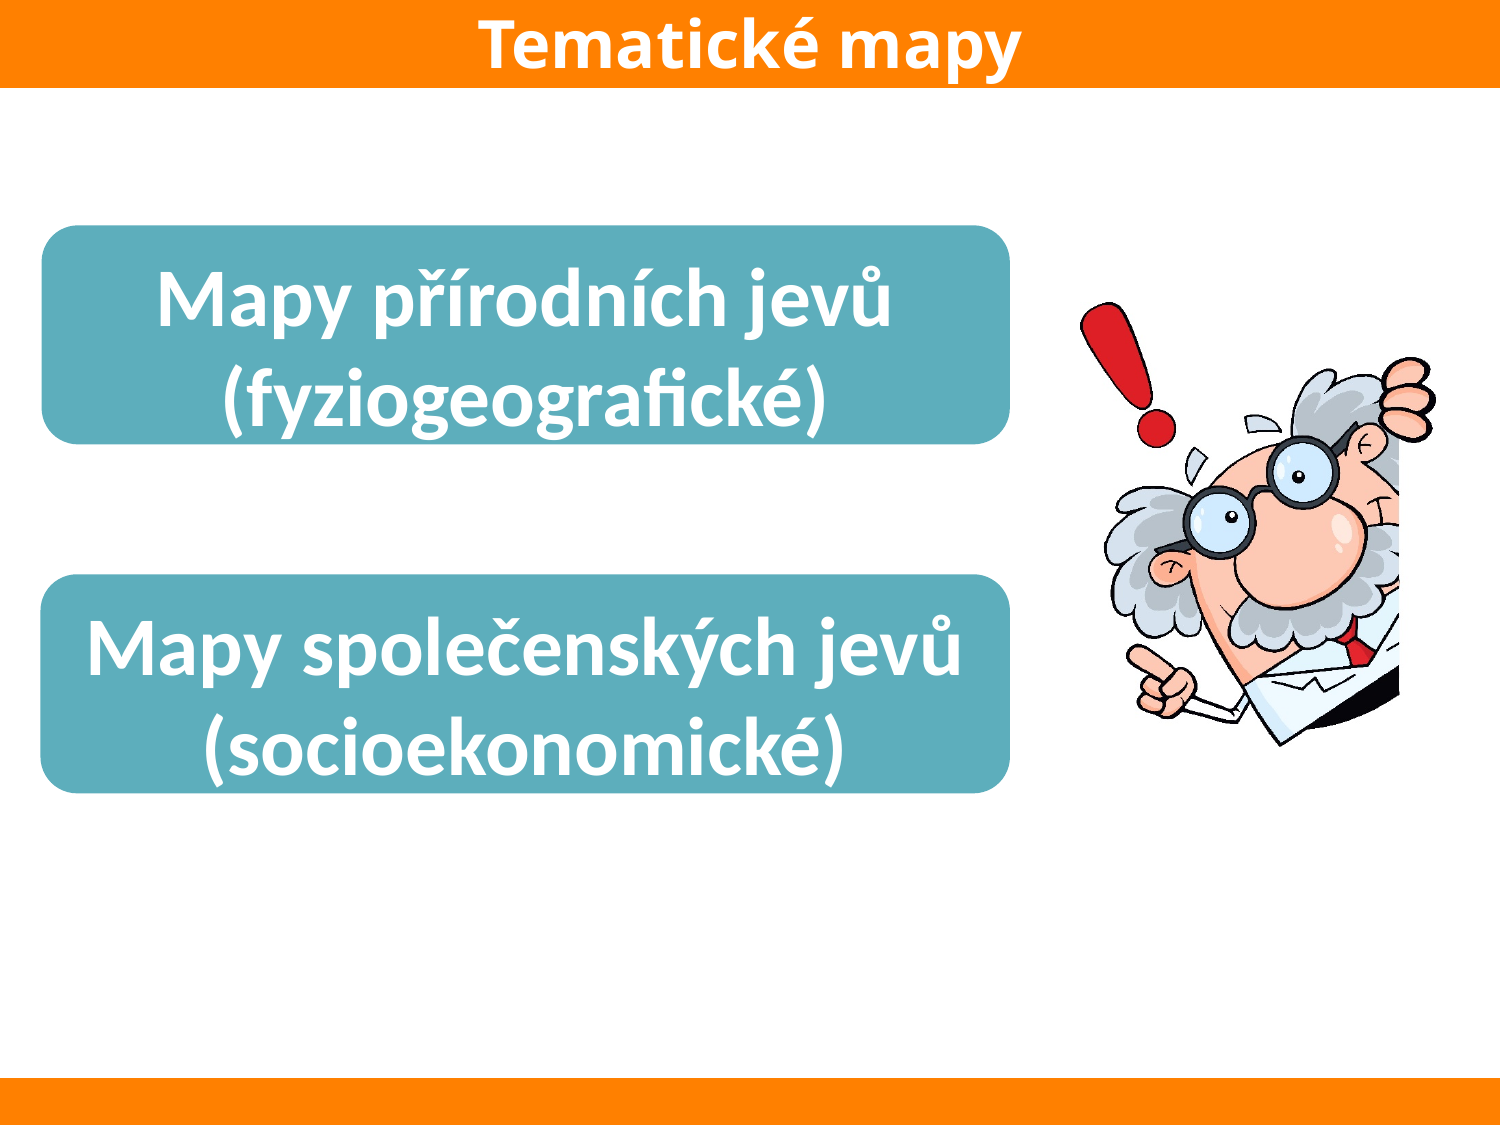

Tematické mapy
Mapy přírodních jevů
(fyziogeografické)
Mapy společenských jevů
(socioekonomické)